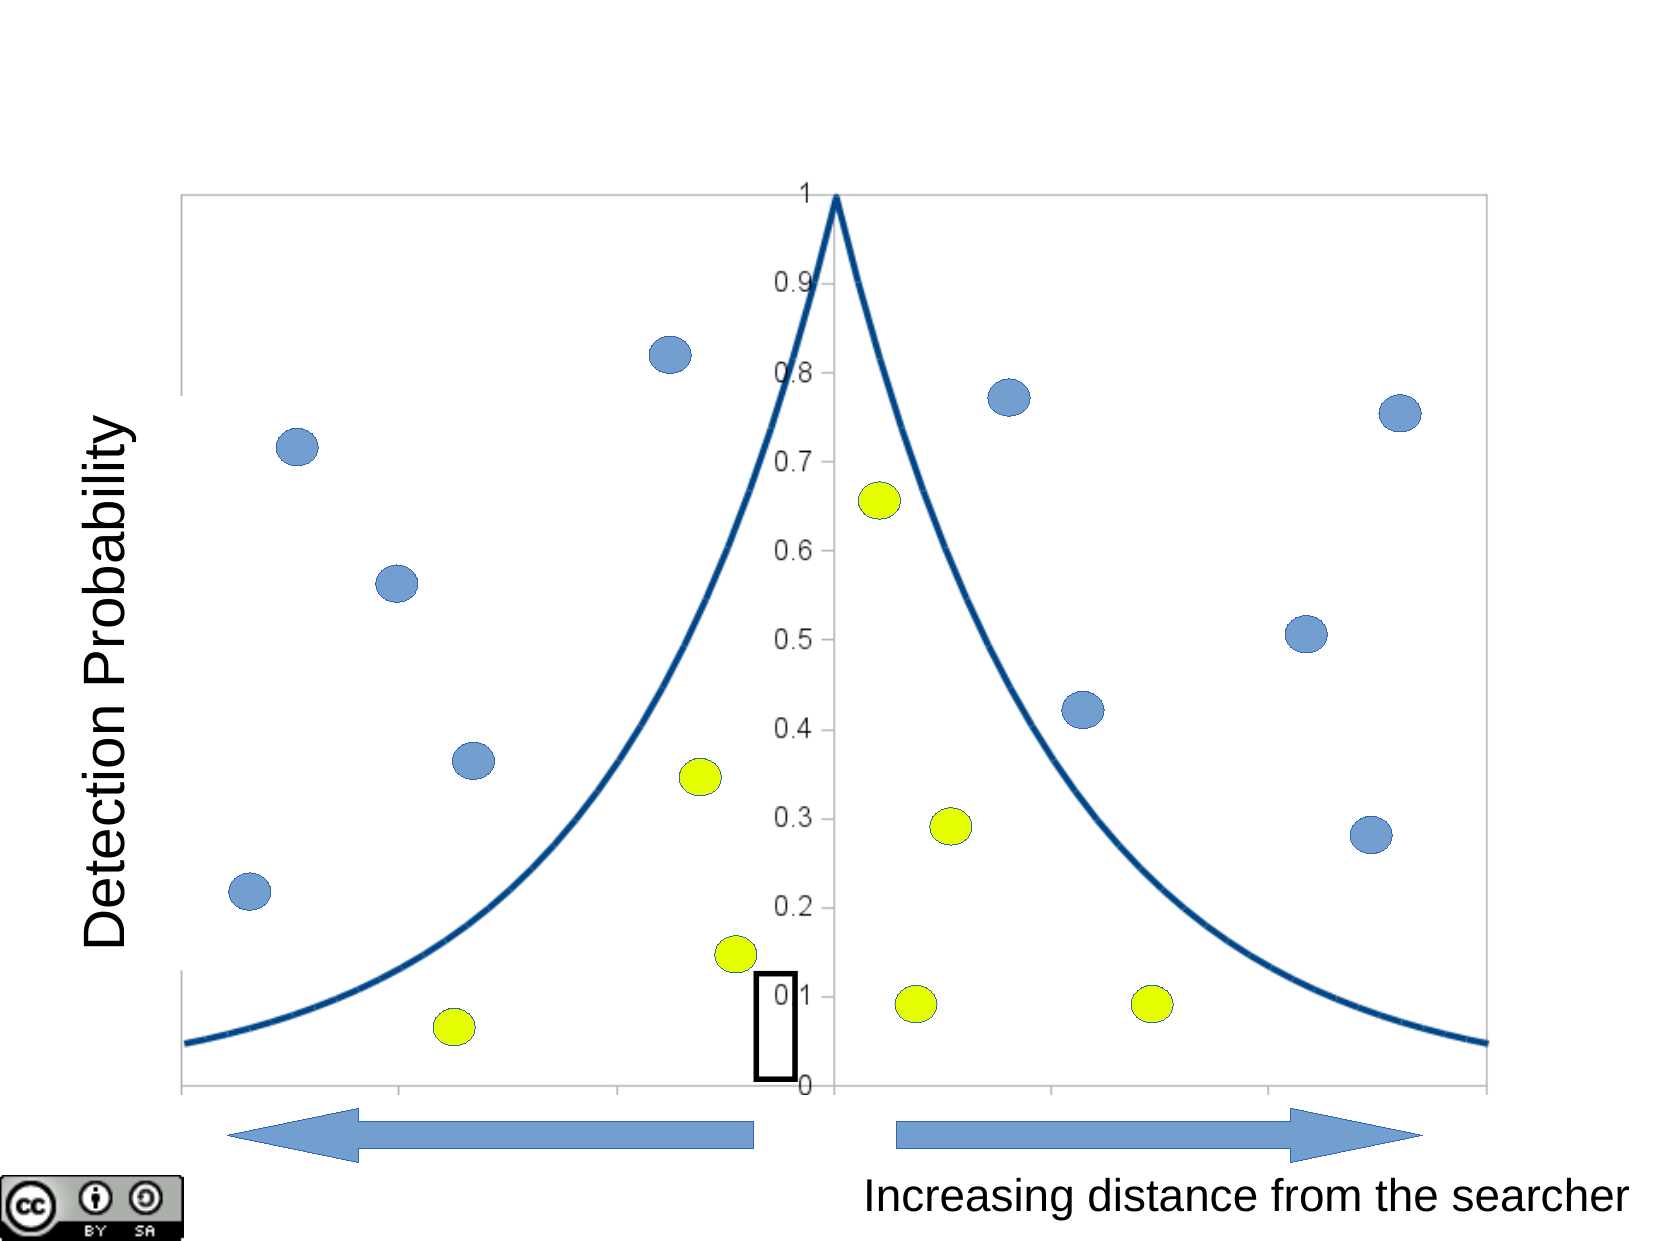

Detection Probability

Increasing distance from the searcher